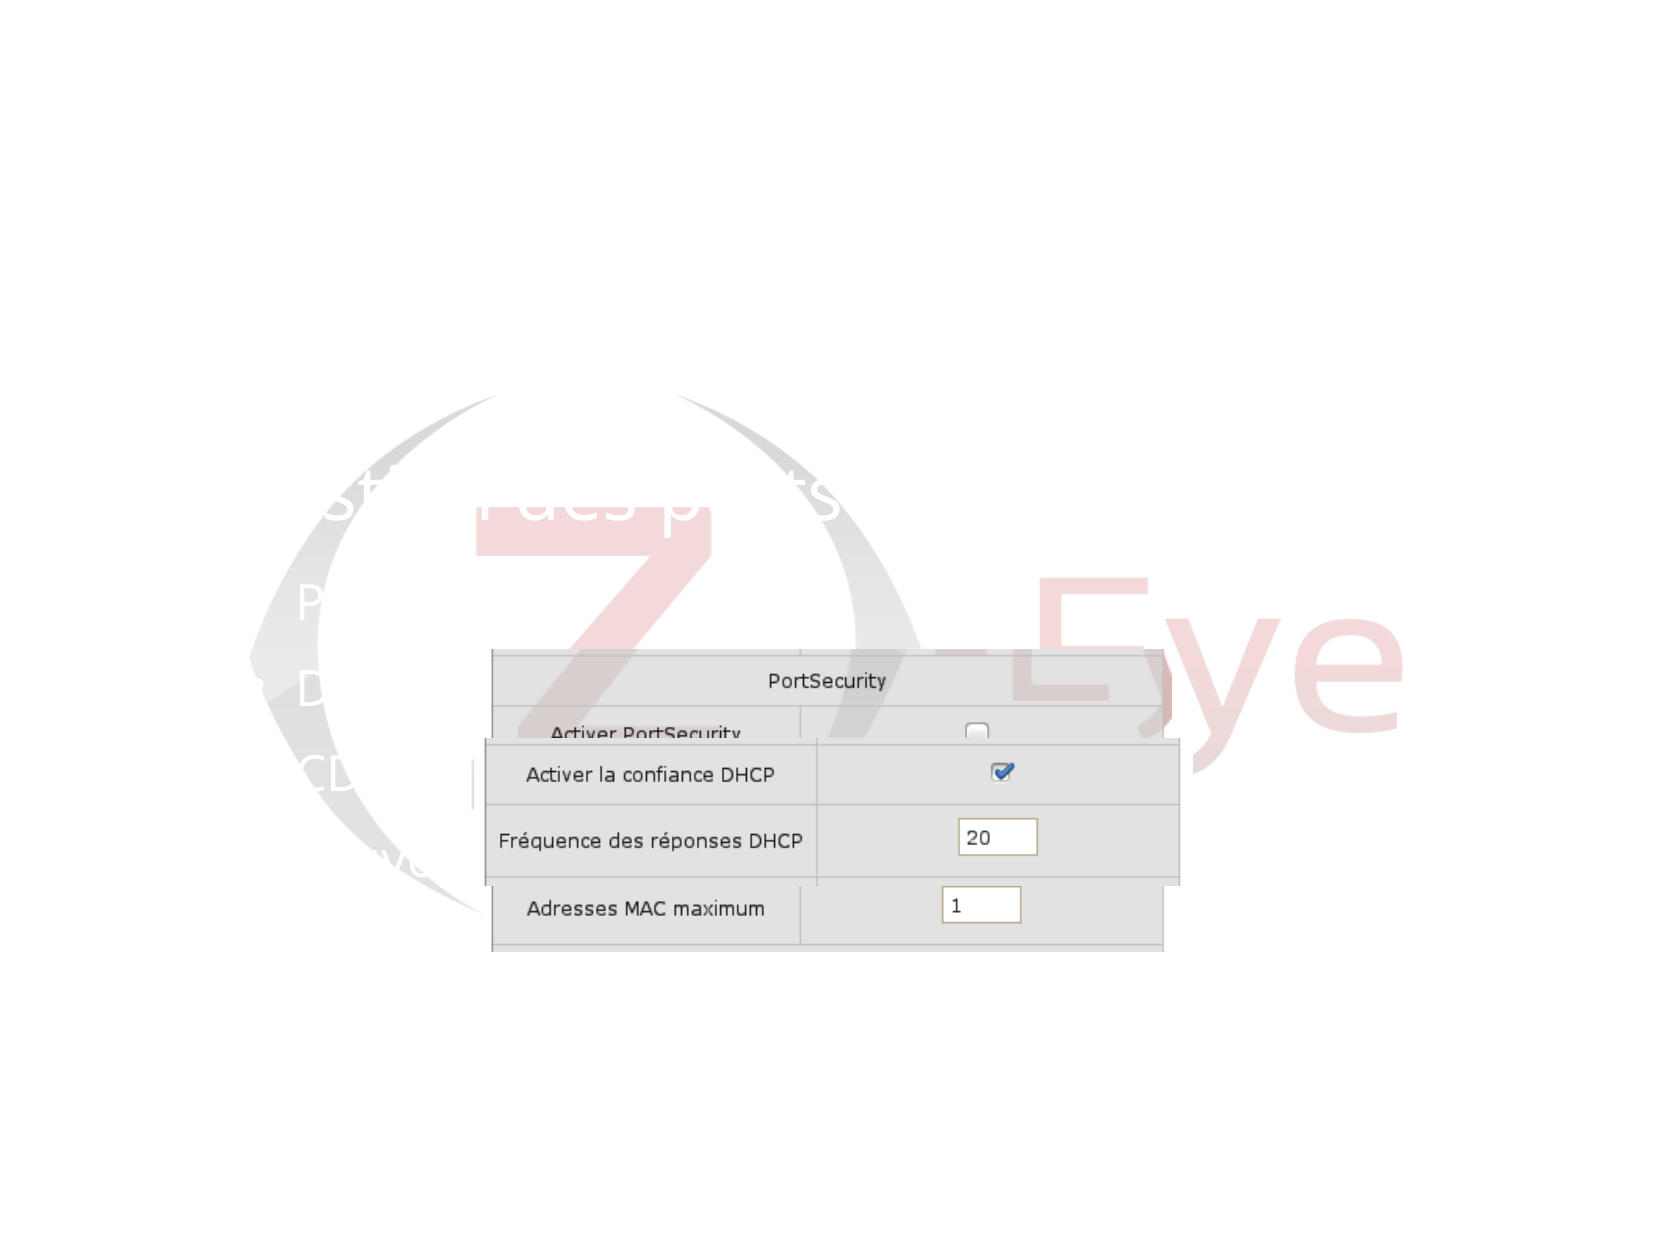

# Monitoring et gestion réseau
Gestion d'équipements réseau
Gestion des ports d'équipement
Port-Security
DHCP Snooping
CDP
Sauvegarde de la running-config